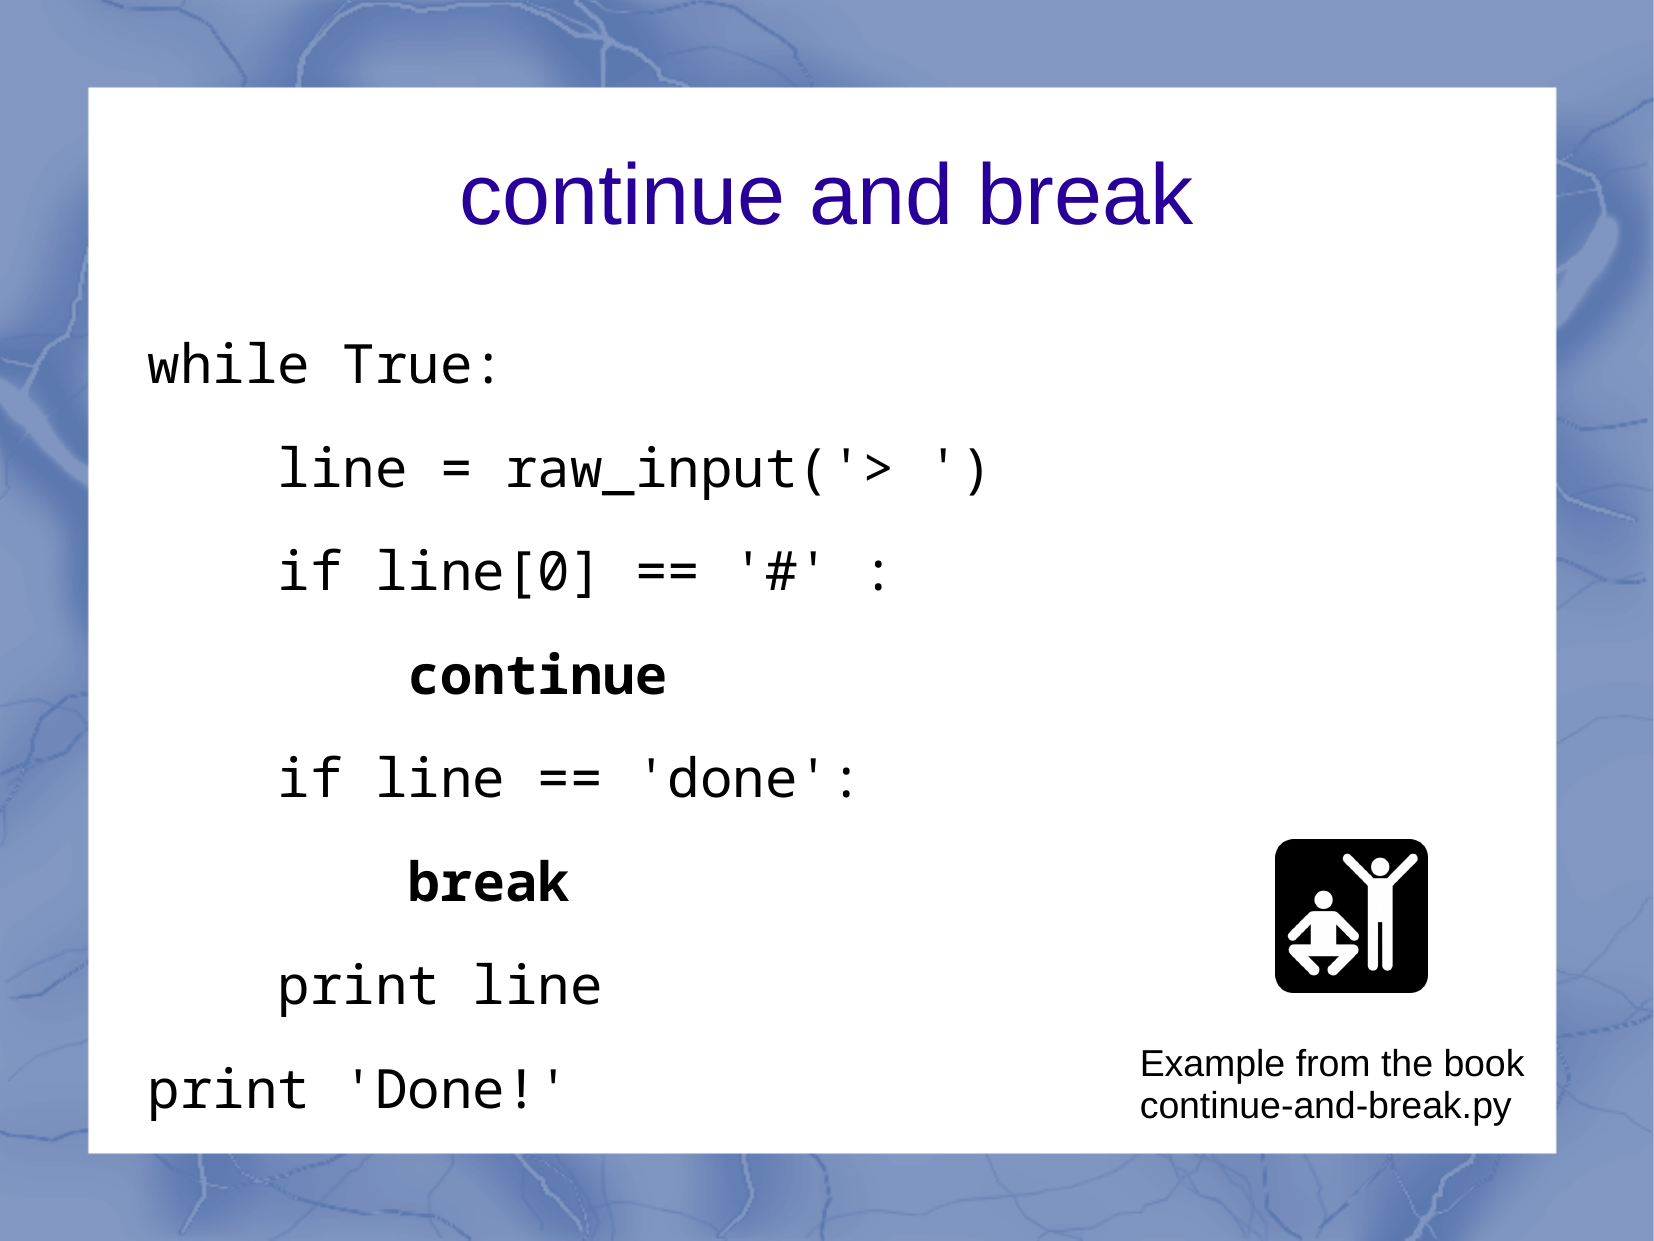

# continue and break
while True:
 line = raw_input('> ')
 if line[0] == '#' :
 continue
 if line == 'done':
 break
 print line
print 'Done!'
Example from the book
continue-and-break.py